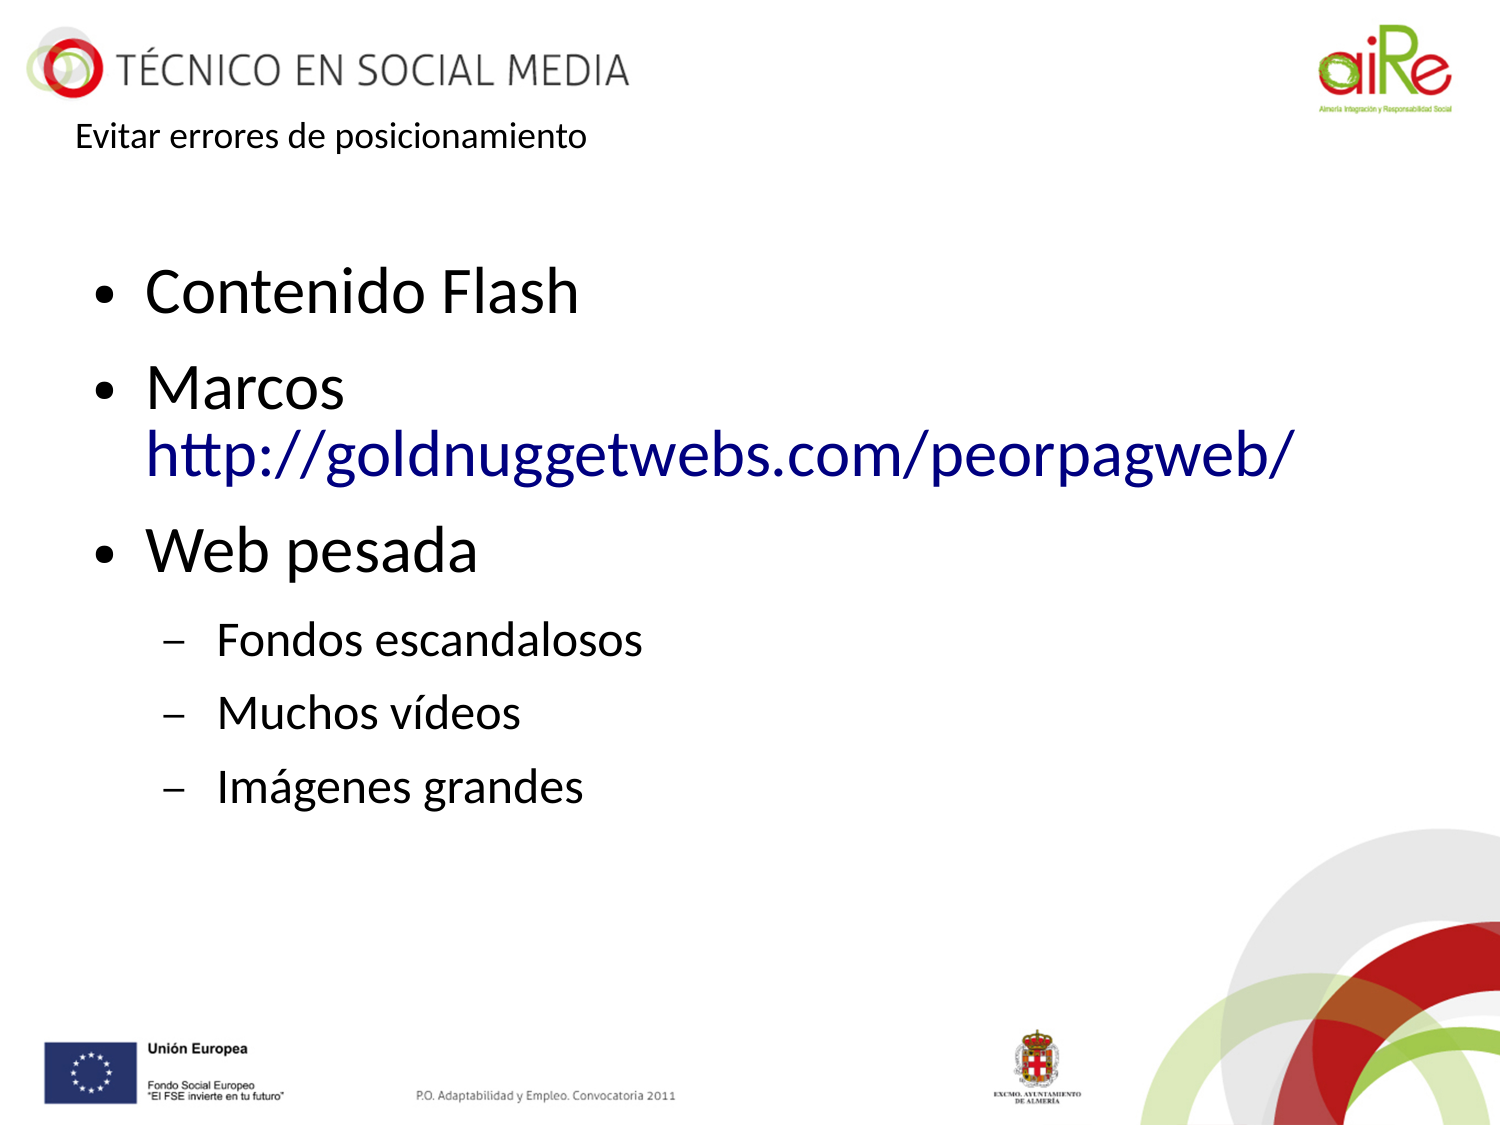

# Evitar errores de posicionamiento
Contenido Flash
Marcos
http://goldnuggetwebs.com/peorpagweb/
Web pesada
Fondos escandalosos
Muchos vídeos
Imágenes grandes